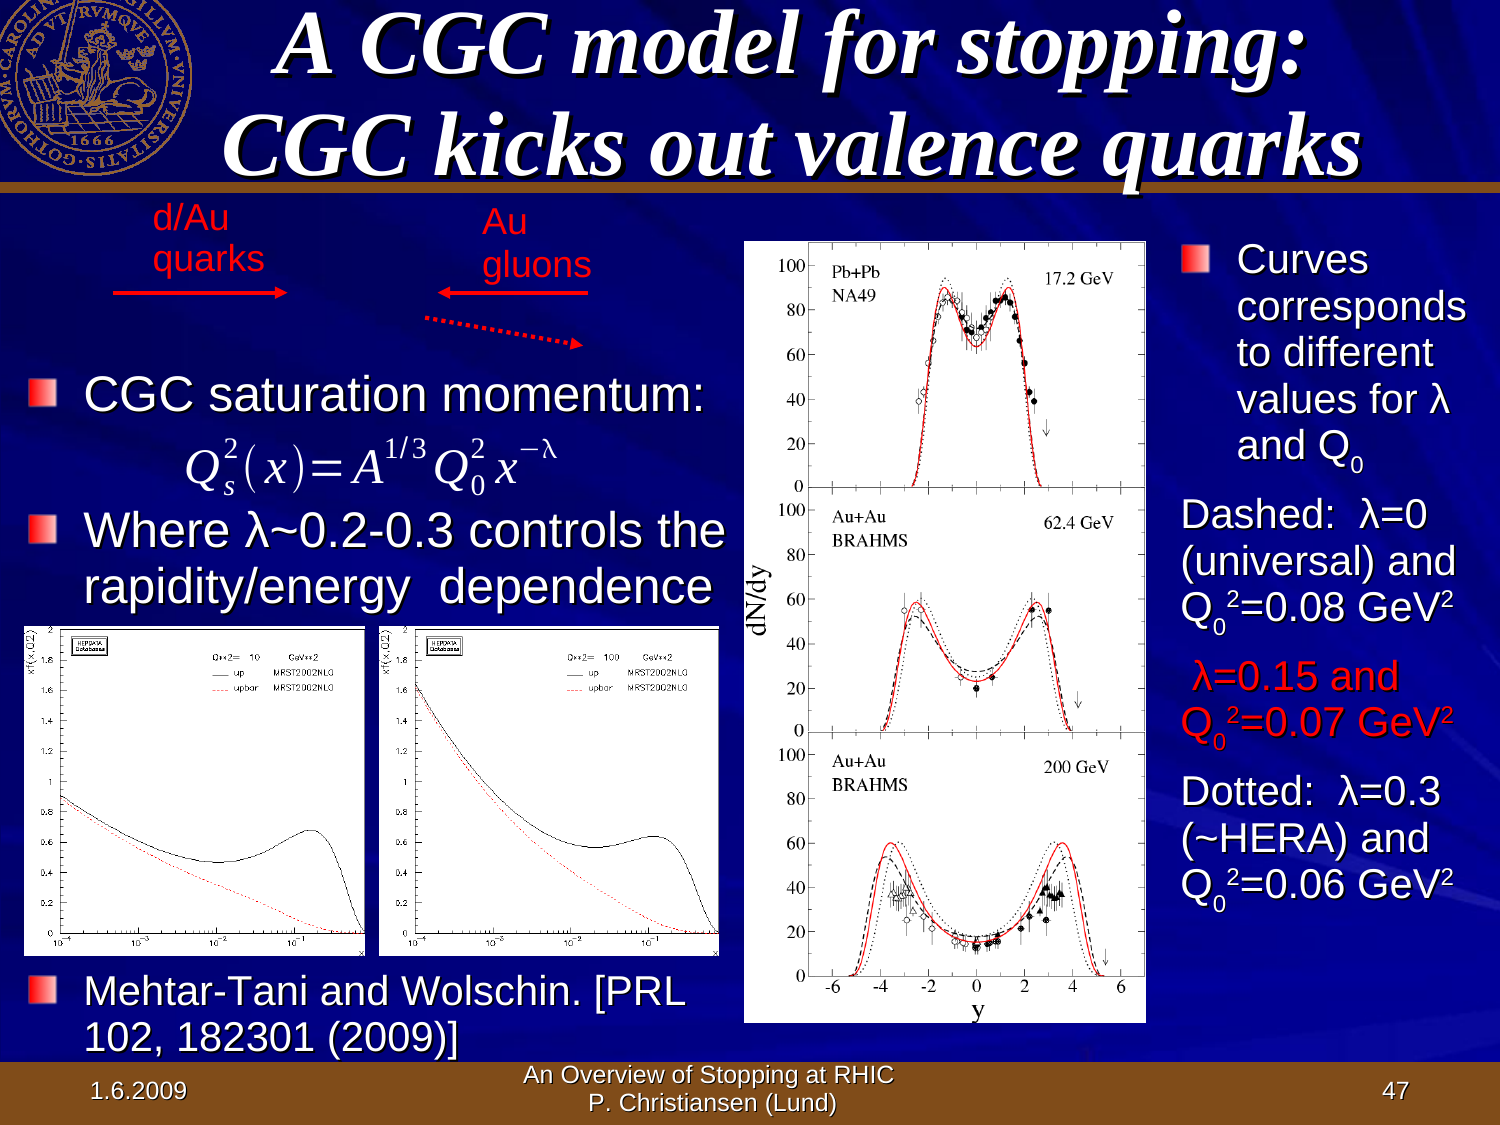

# A CGC model for stopping: CGC kicks out valence quarks
d/Au
quarks
Au
gluons
Curves corresponds to different values for λ and Q0
Dashed: λ=0 (universal) and Q02=0.08 GeV2
 λ=0.15 and Q02=0.07 GeV2
Dotted: λ=0.3 (~HERA) and Q02=0.06 GeV2
CGC saturation momentum:
Where λ~0.2-0.3 controls the rapidity/energy dependence
Mehtar-Tani and Wolschin. [PRL 102, 182301 (2009)]
47